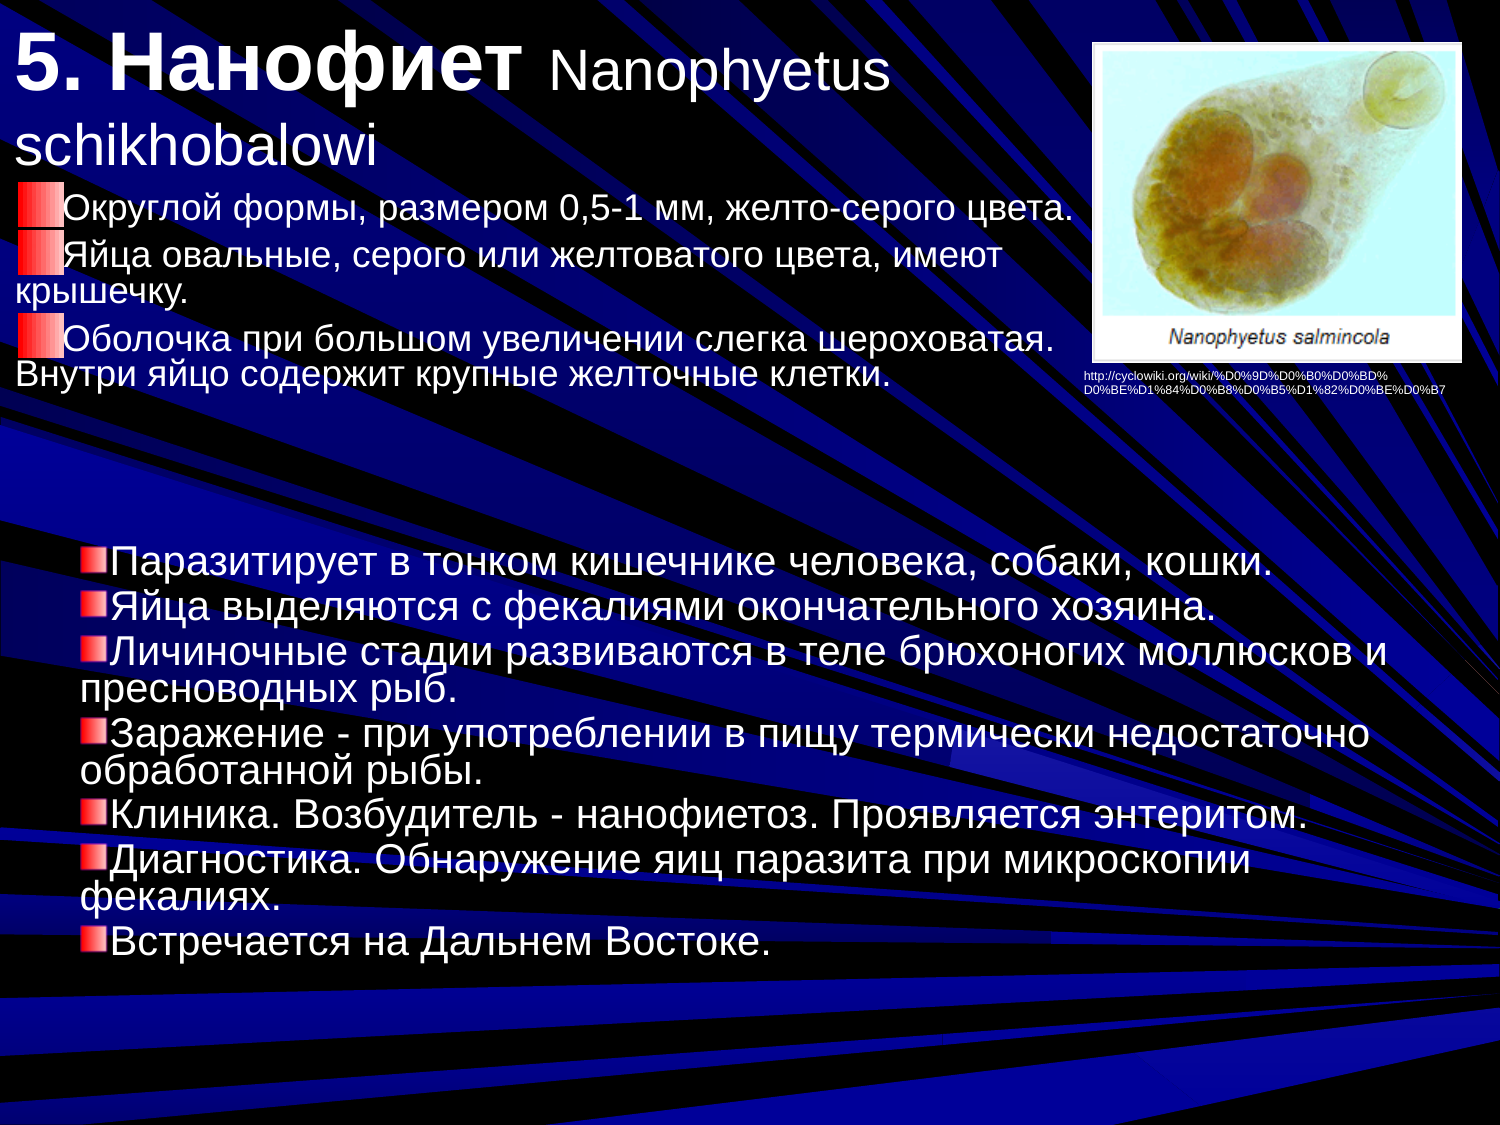

# 5. Нанофиет Nanophyetus schikhobalowi
Округлой формы, размером 0,5-1 мм, желто-серого цвета.
Яйца овальные, серого или желтоватого цвета, имеют крышечку.
Оболочка при большом увеличении слегка шероховатая. Внутри яйцо содержит крупные желточные клетки.
http://cyclowiki.org/wiki/%D0%9D%D0%B0%D0%BD%
D0%BE%D1%84%D0%B8%D0%B5%D1%82%D0%BE%D0%B7
Паразитирует в тонком кишечнике человека, собаки, кошки.
Яйца выделяются с фекалиями окончательного хозяина.
Личиночные стадии развиваются в теле брюхоногих моллюсков и пресноводных рыб.
Заражение - при употреблении в пищу термически недостаточно обработанной рыбы.
Клиника. Возбудитель - нанофиетоз. Проявляется энтеритом.
Диагностика. Обнаружение яиц паразита при микроскопии фекалиях.
Встречается на Дальнем Востоке.